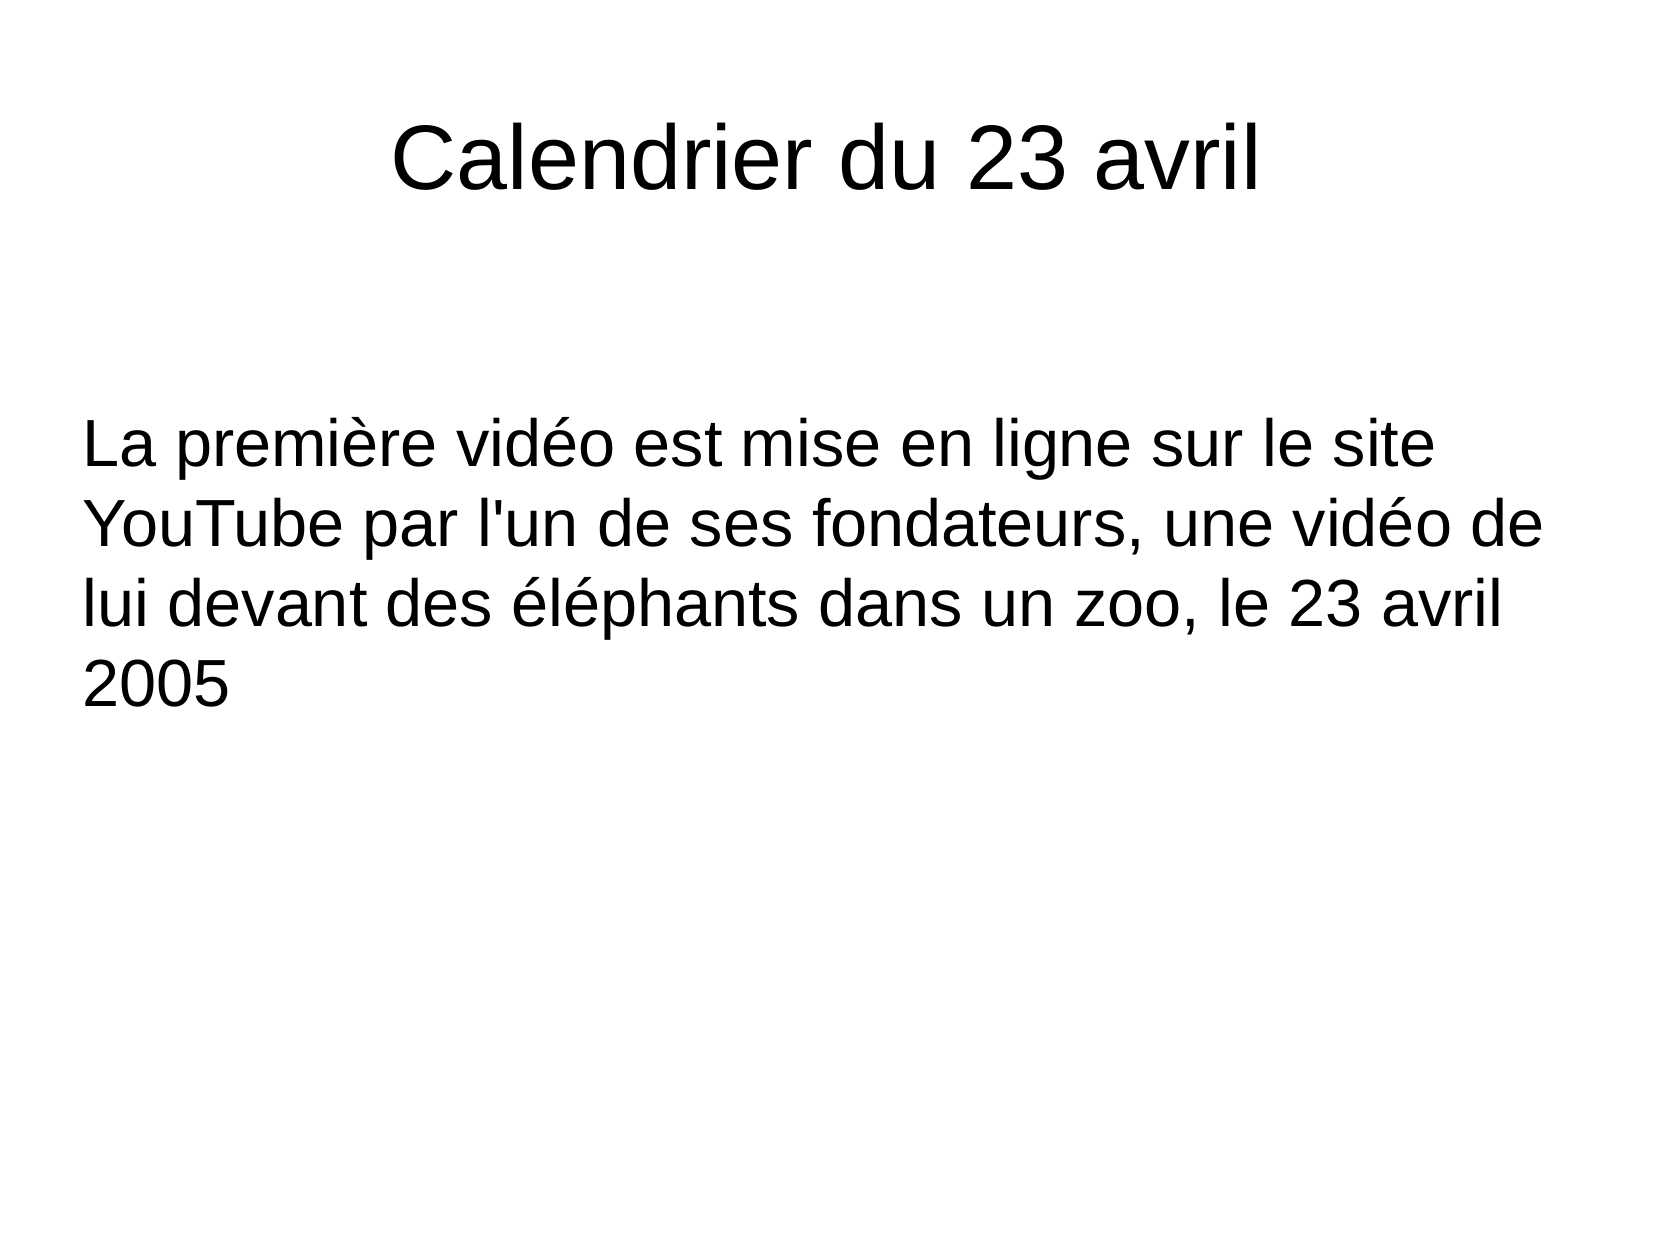

# Calendrier du 23 avril
La première vidéo est mise en ligne sur le site YouTube par l'un de ses fondateurs, une vidéo de lui devant des éléphants dans un zoo, le 23 avril 2005